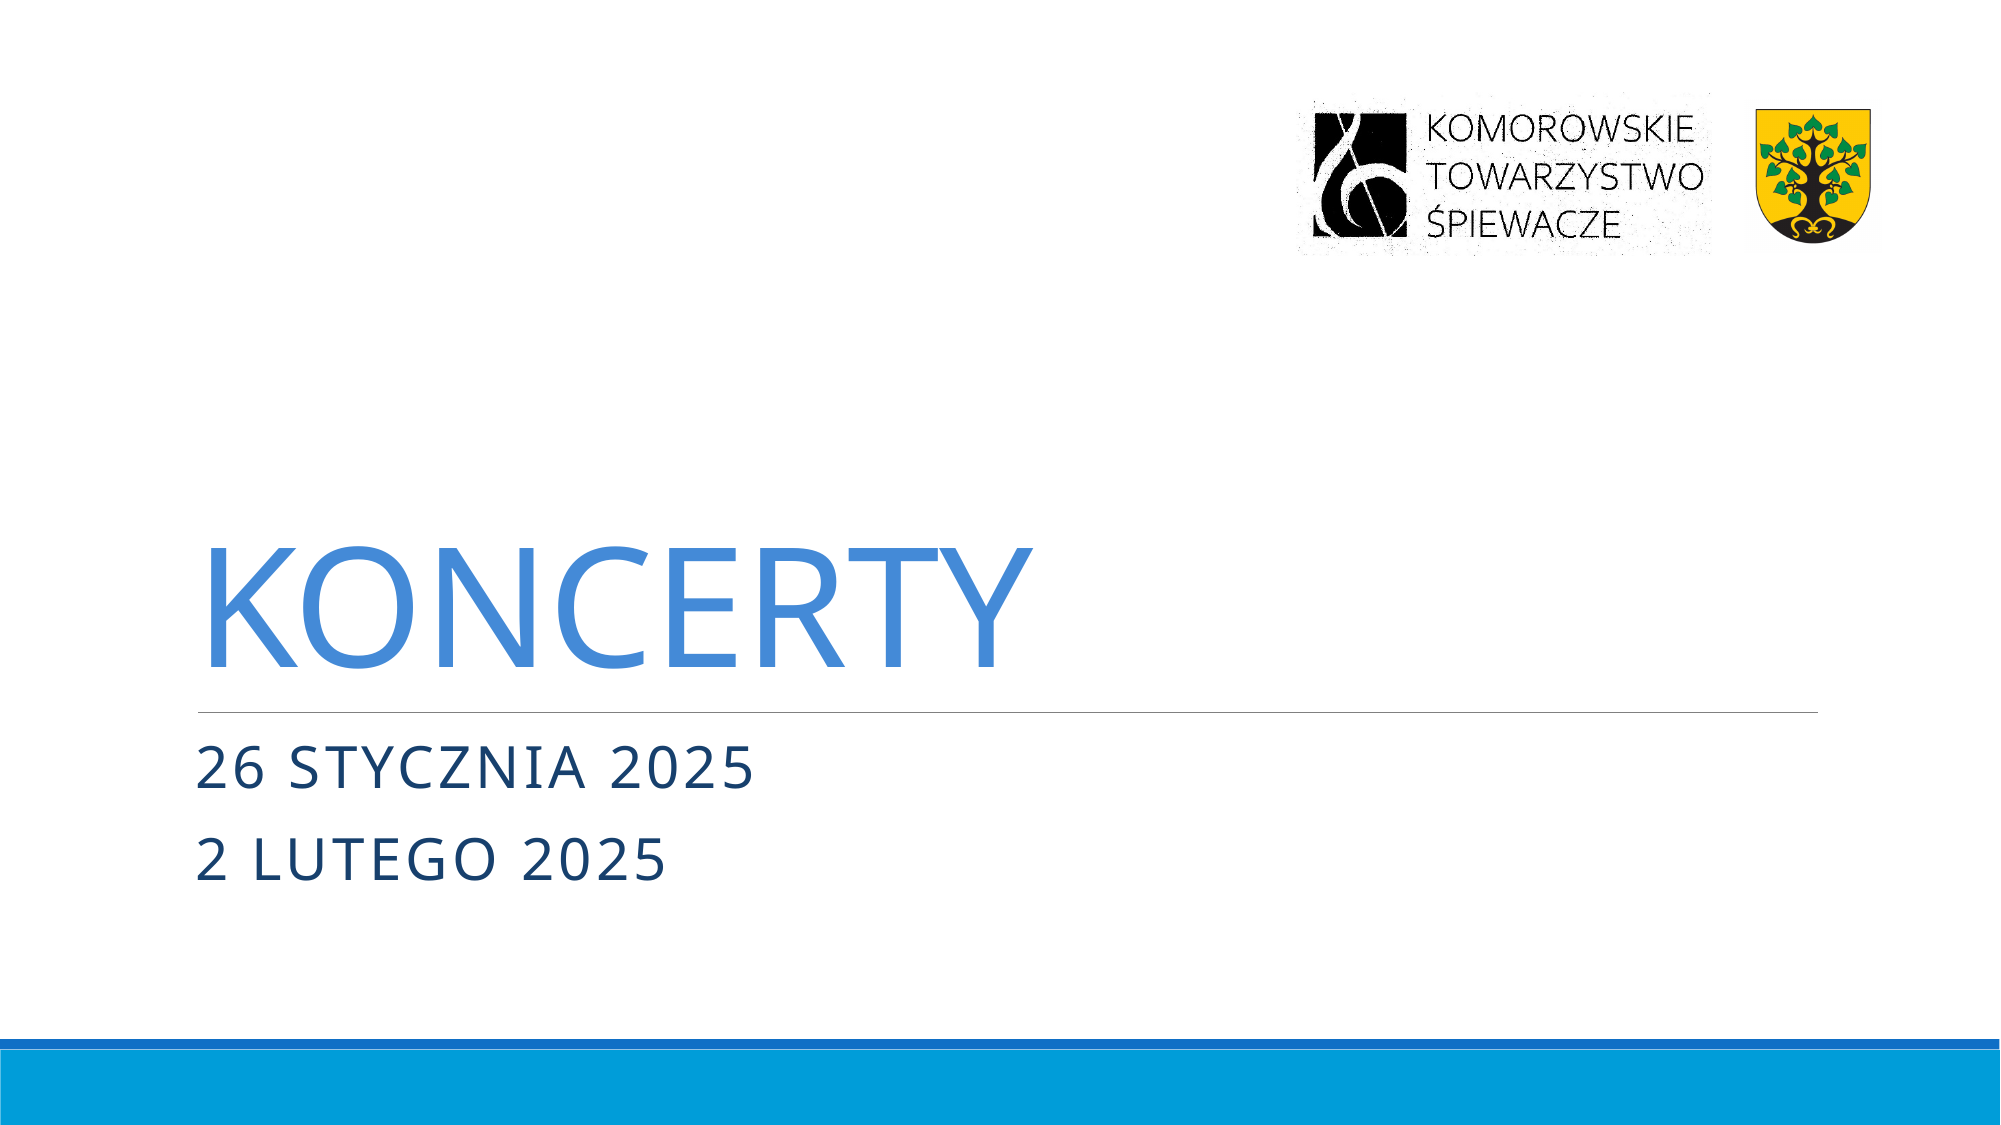

# KONCERTY
26 STYCZNIA 2025
2 LUTEGO 2025